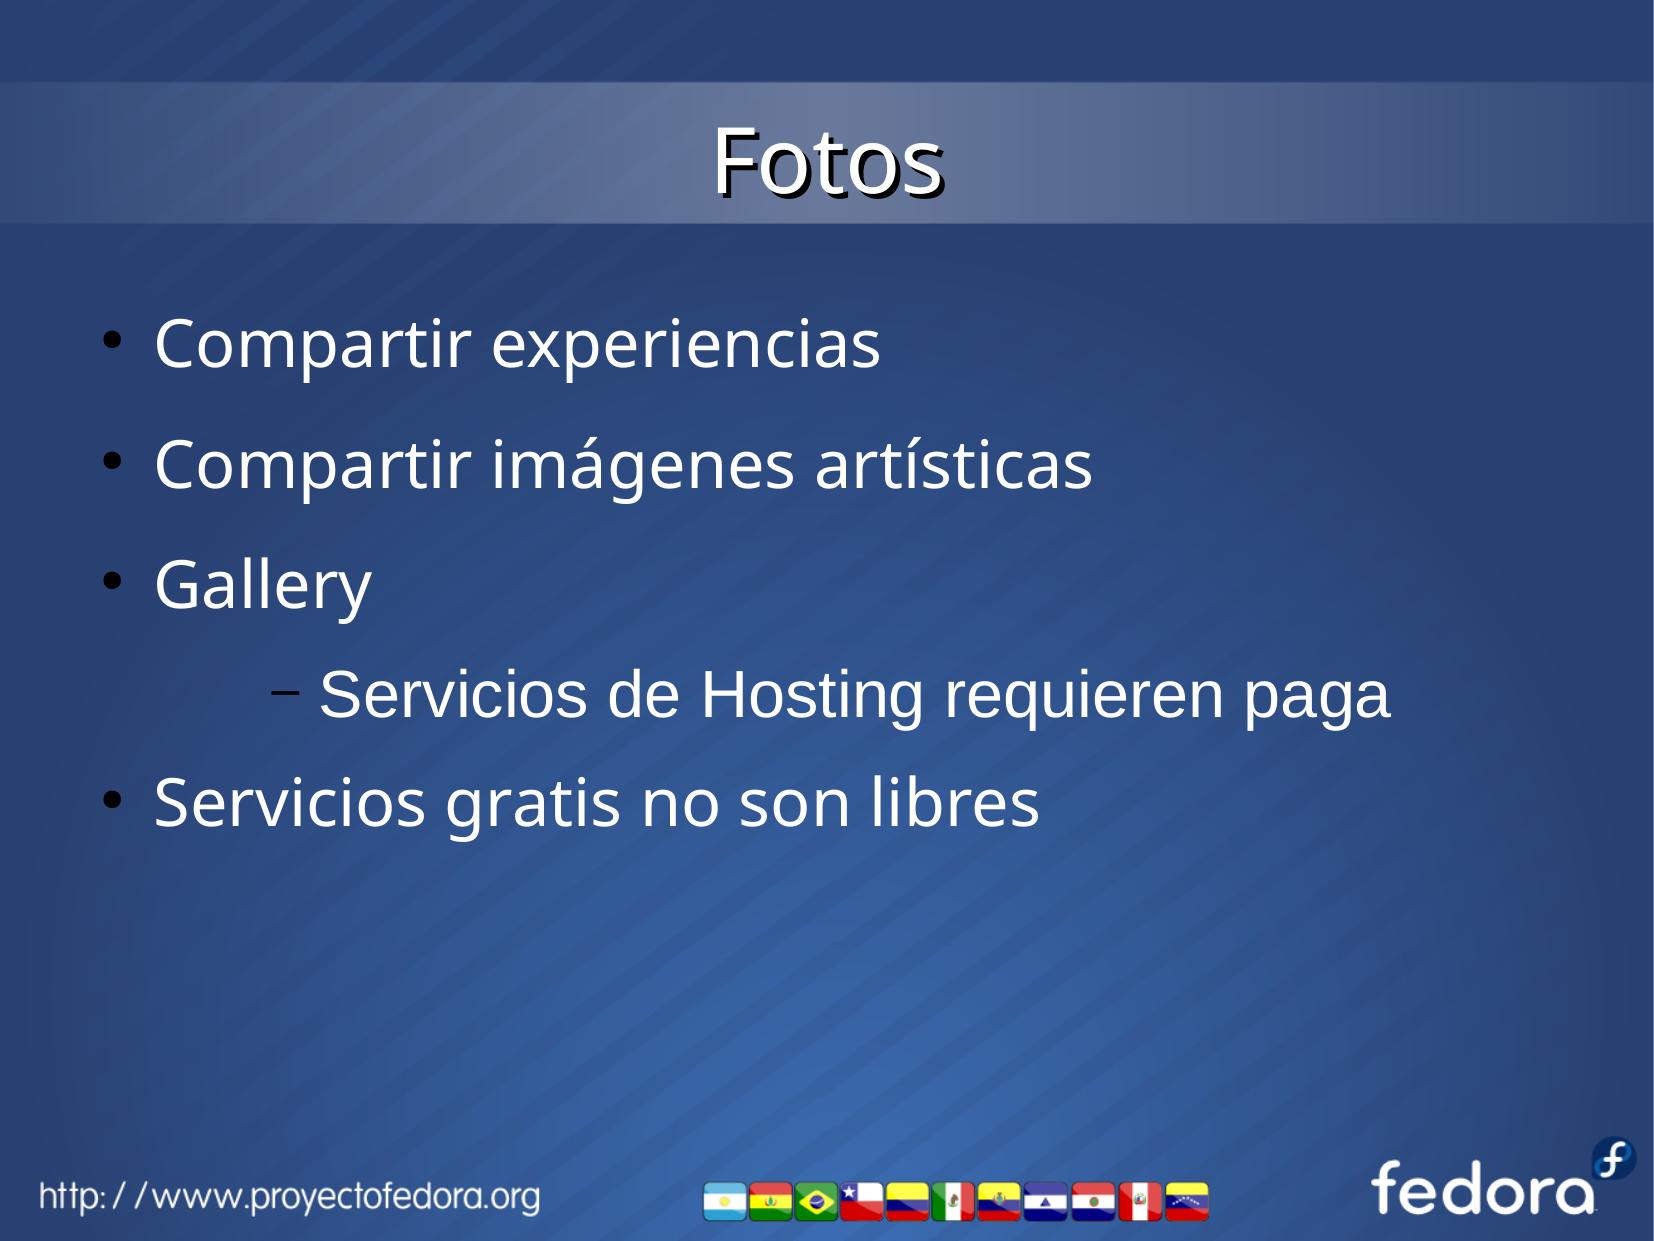

Fotos
# Compartir experiencias
Compartir imágenes artísticas
Gallery
Servicios de Hosting requieren paga
Servicios gratis no son libres